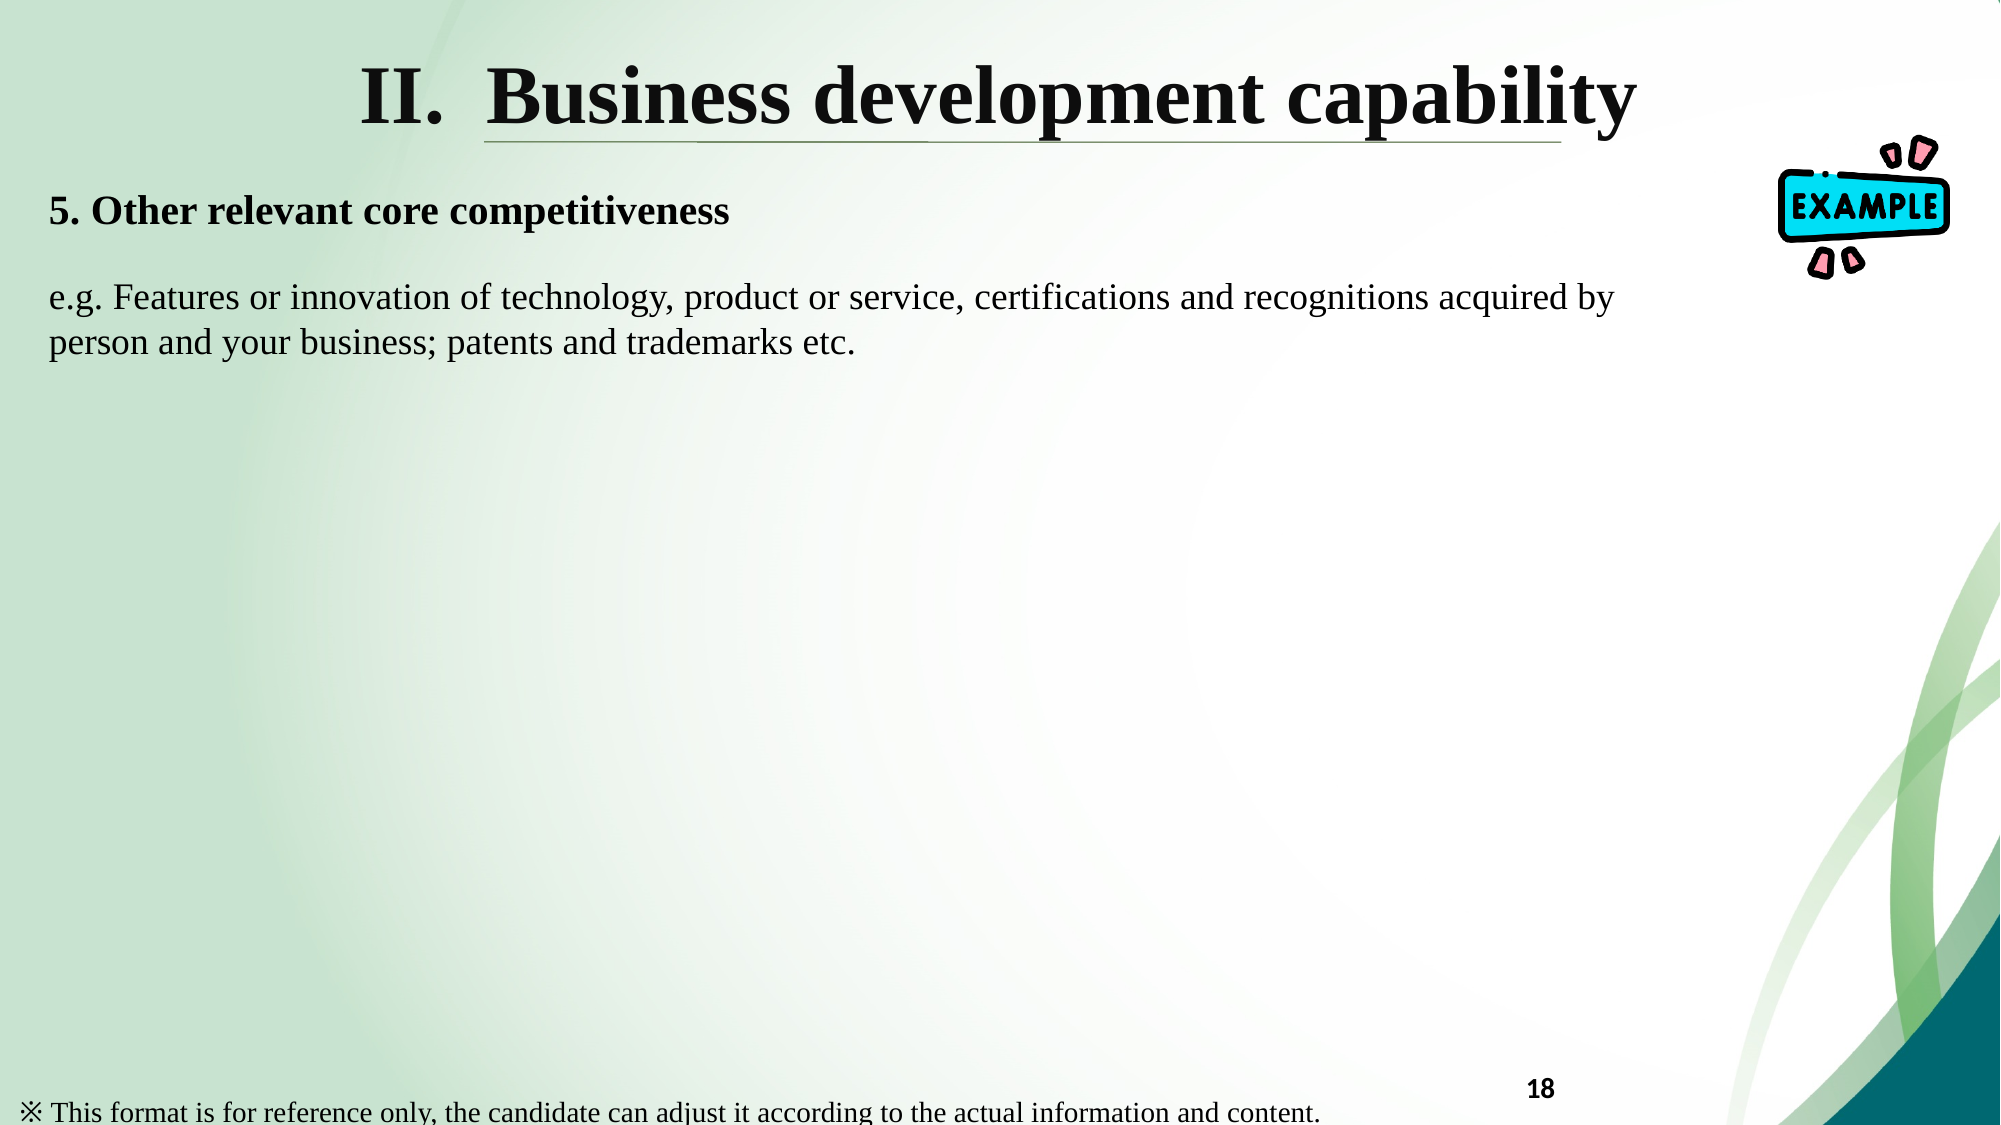

# II. Business development capability
5. Other relevant core competitiveness
e.g. Features or innovation of technology, product or service, certifications and recognitions acquired by person and your business; patents and trademarks etc.
18
※ This format is for reference only, the candidate can adjust it according to the actual information and content.